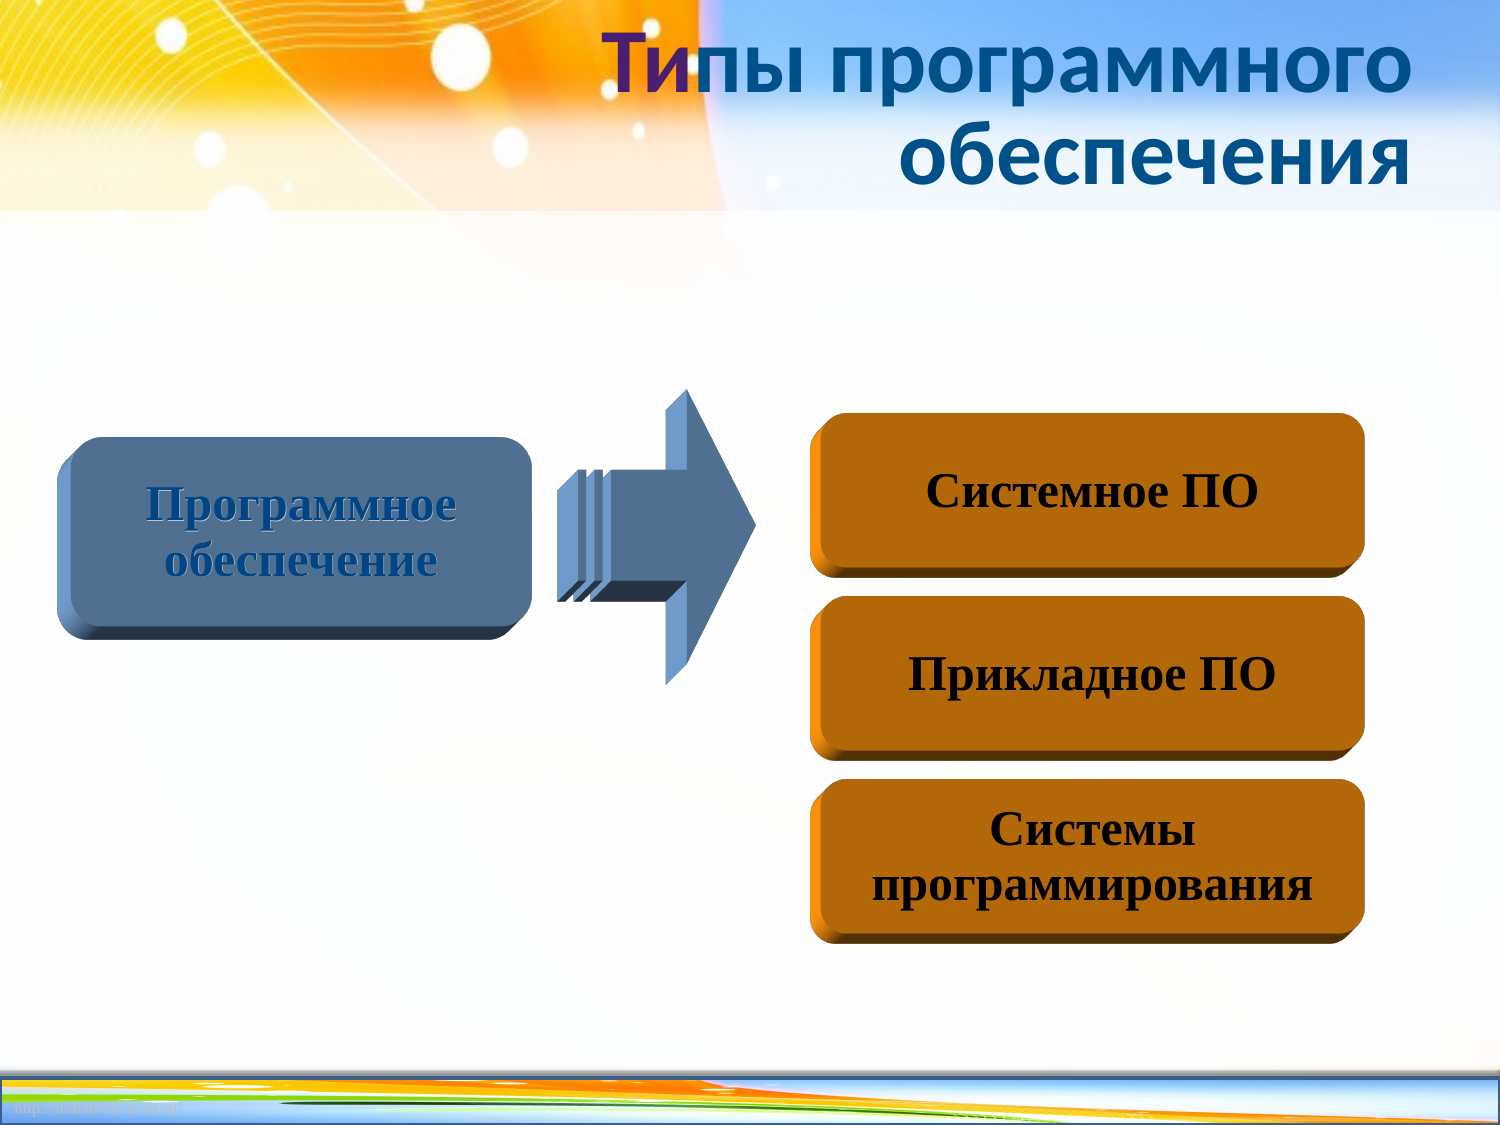

# Типы программного обеспечения
Системное ПО
Программное
обеспечение
Прикладное ПО
Системы
программирования